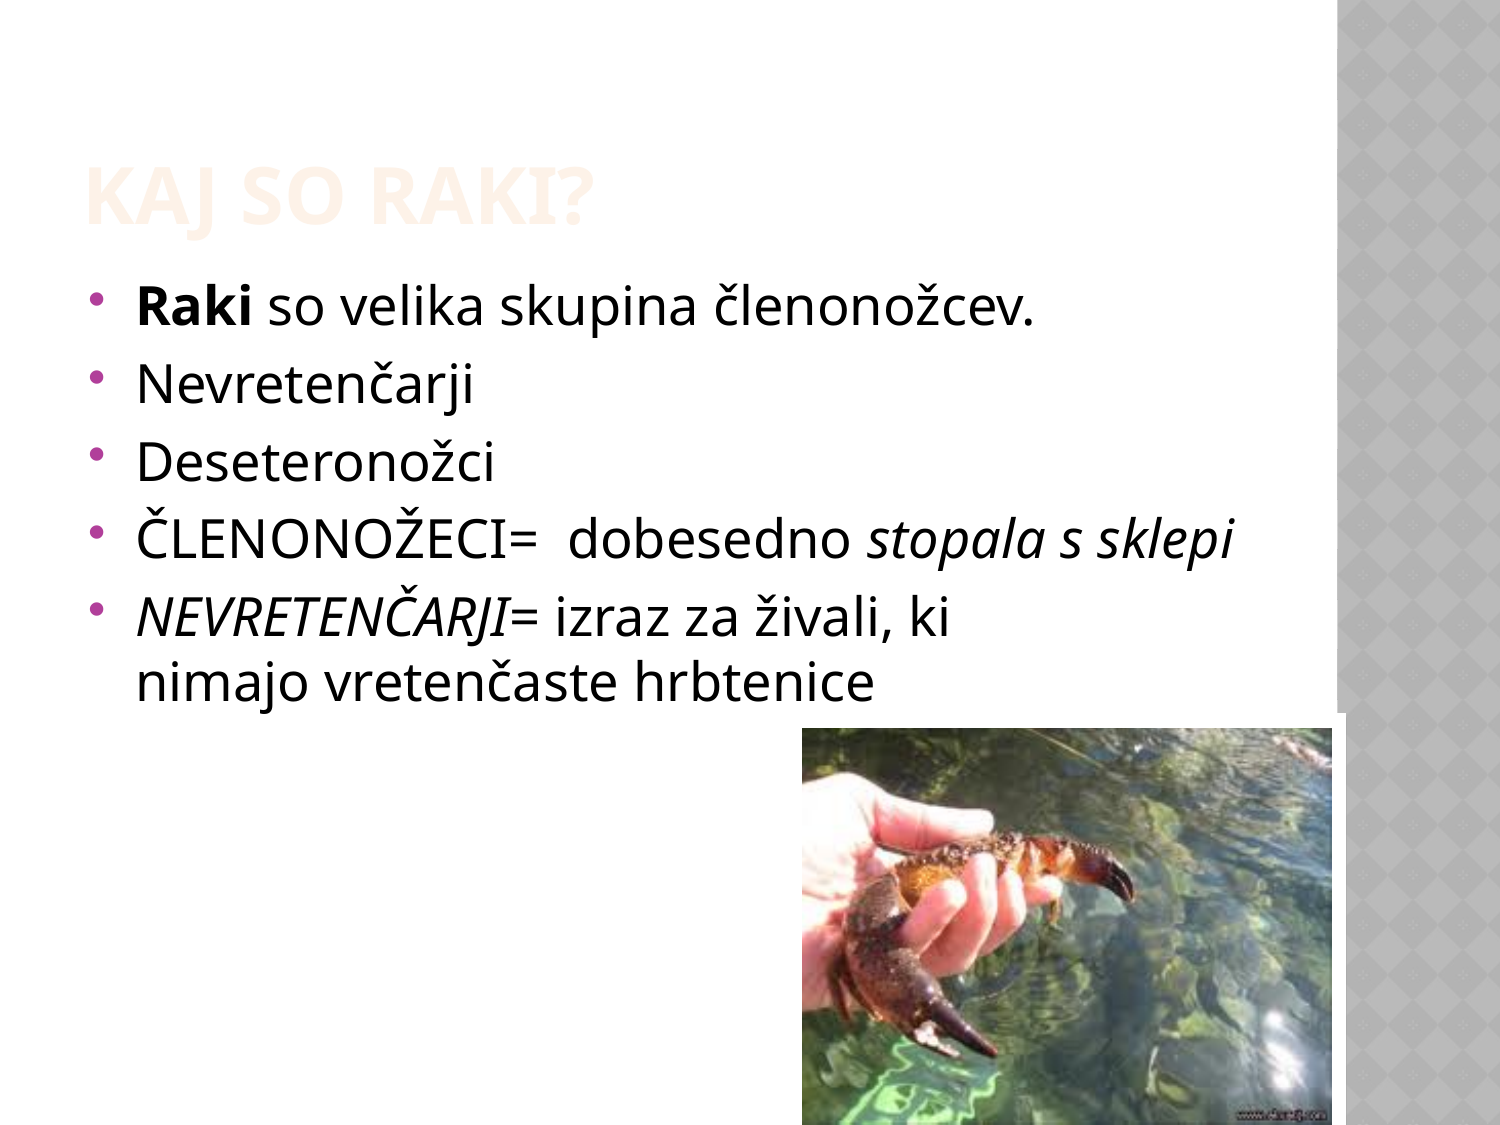

# Kaj so raki?
Raki so velika skupina členonožcev.
Nevretenčarji
Deseteronožci
ČLENONOŽECI=  dobesedno stopala s sklepi
NEVRETENČARJI= izraz za živali, ki nimajo vretenčaste hrbtenice